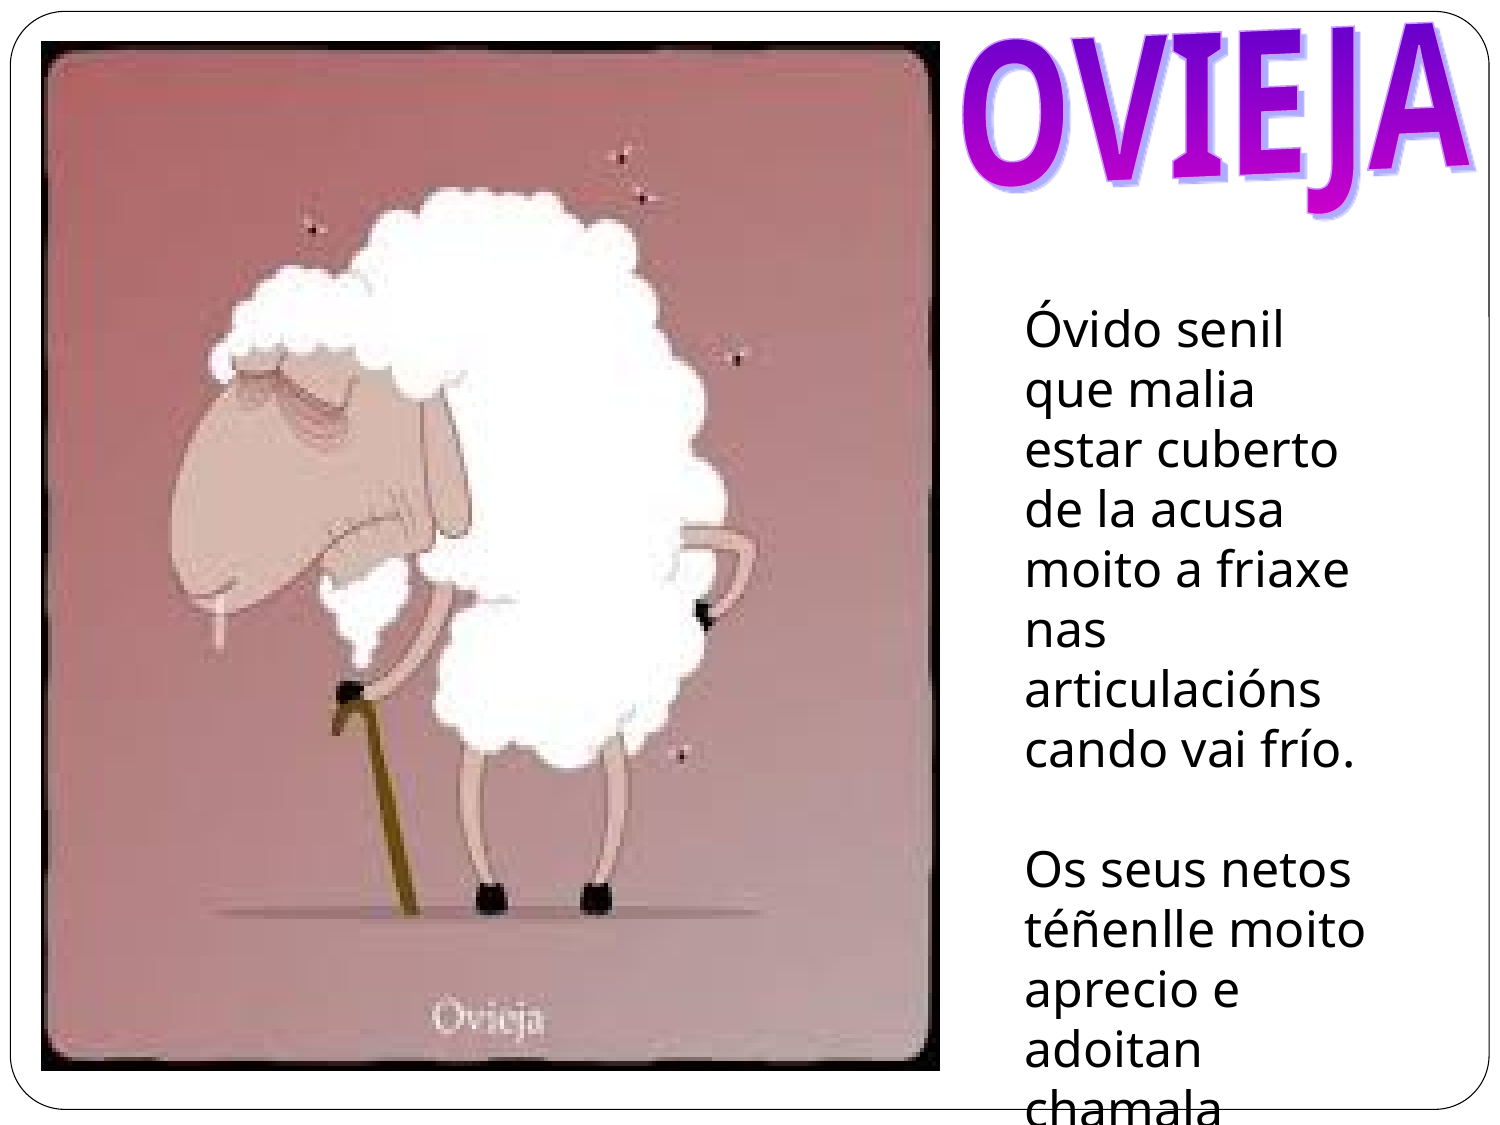

OVIEJA
Óvido senil que malia estar cuberto de la acusa moito a friaxe nas articulacións cando vai frío.
Os seus netos téñenlle moito aprecio e adoitan chamala avovella.